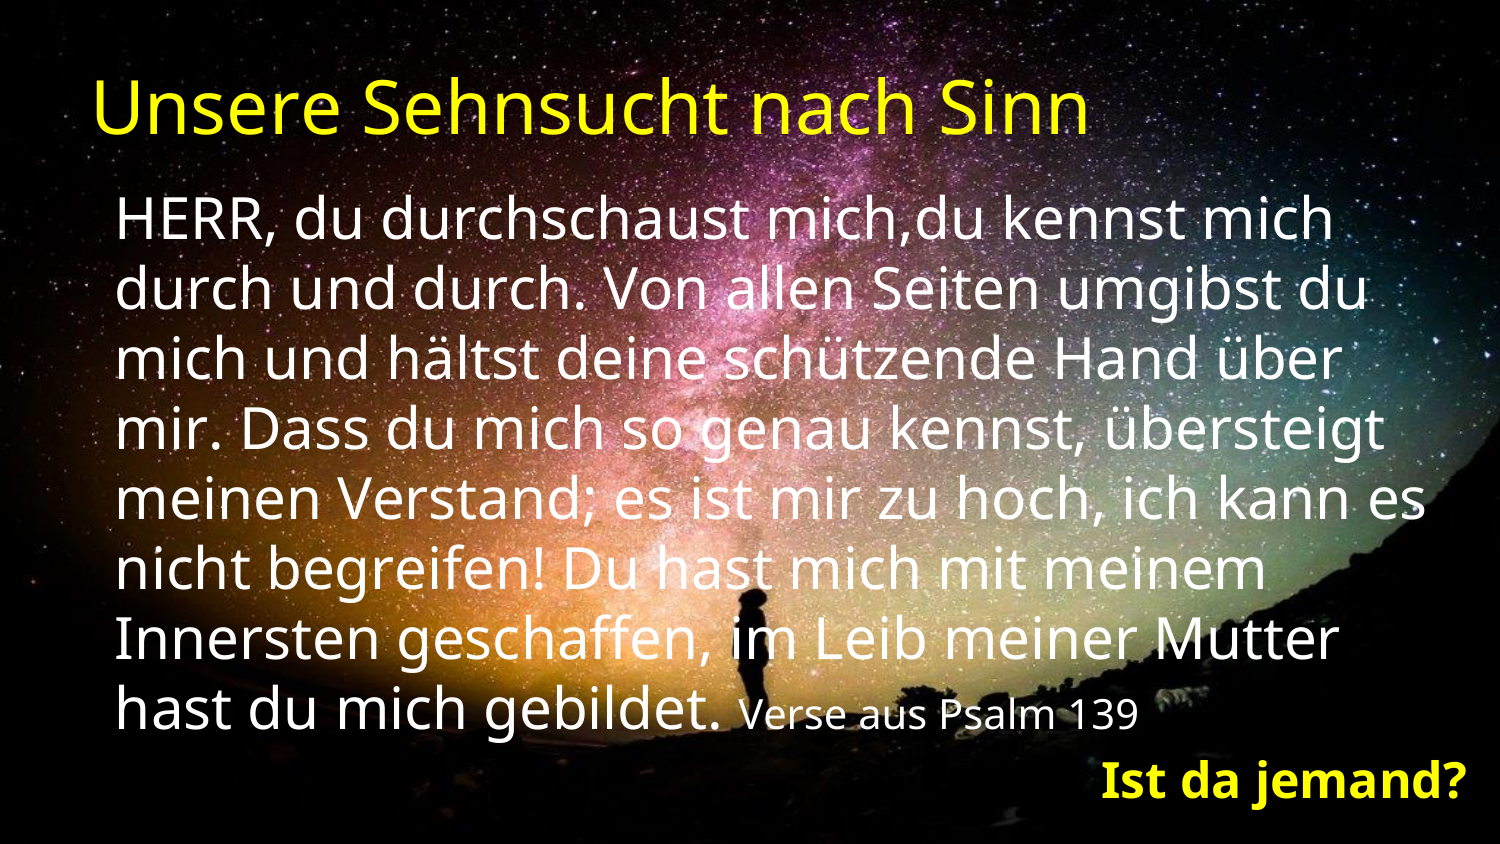

# Unsere Sehnsucht nach Sinn
HERR, du durchschaust mich,du kennst mich durch und durch. Von allen Seiten umgibst du mich und hältst deine schützende Hand über mir. Dass du mich so genau kennst, übersteigt meinen Verstand; es ist mir zu hoch, ich kann es nicht begreifen! Du hast mich mit meinem Innersten geschaffen, im Leib meiner Mutter hast du mich gebildet. Verse aus Psalm 139
Ist da jemand?